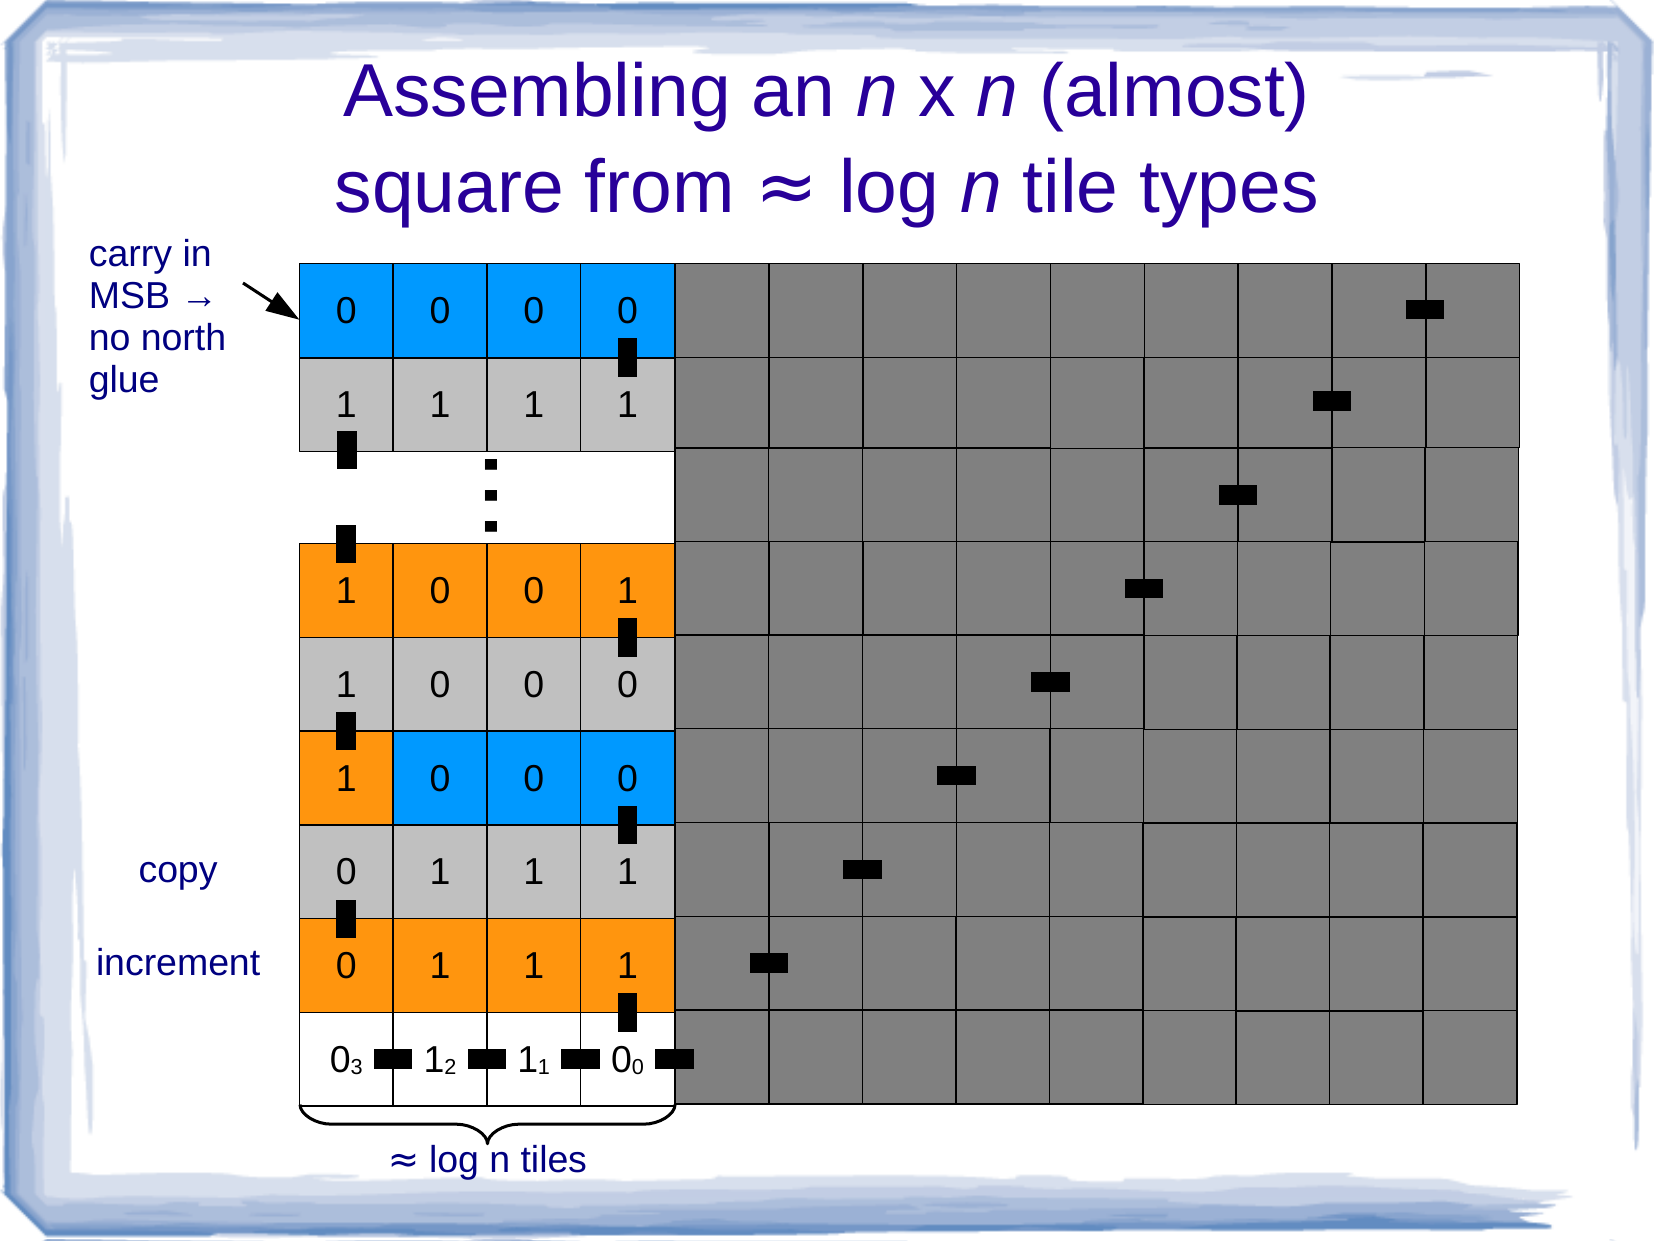

# Assembling an n x n (almost) square from ≈ log n tile types
carry in MSB → no north glue
0
0
0
0
1
1
1
1
...
1
0
0
1
1
0
0
0
1
0
0
0
0
1
1
1
copy
0
1
1
1
increment
03
12
11
00
≈ log n tiles